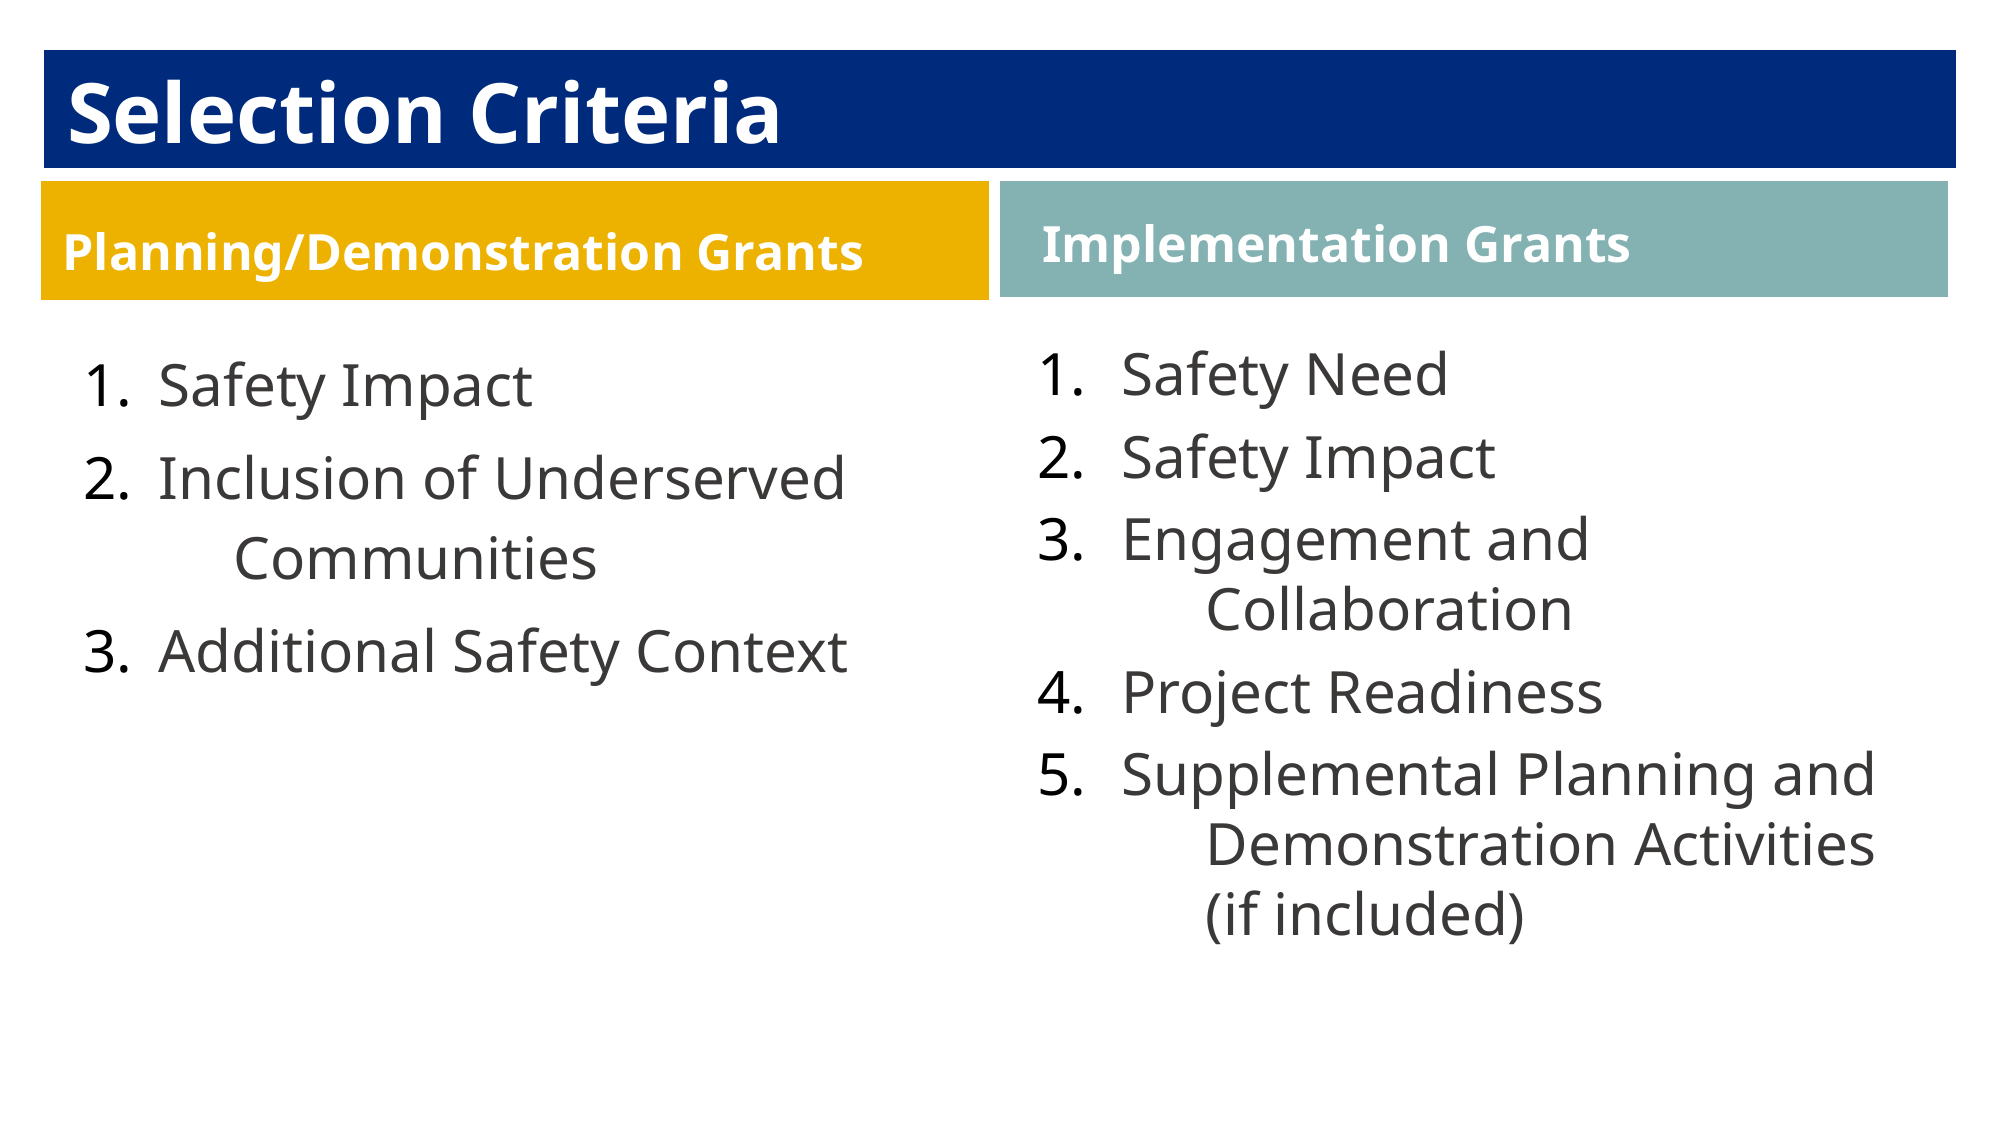

Selection Criteria
Implementation Grants
Planning/Demonstration Grants
Safety Impact
Inclusion of Underserved Communities
Additional Safety Context
Safety Need
Safety Impact
Engagement and Collaboration
Project Readiness
Supplemental Planning and Demonstration Activities (if included)